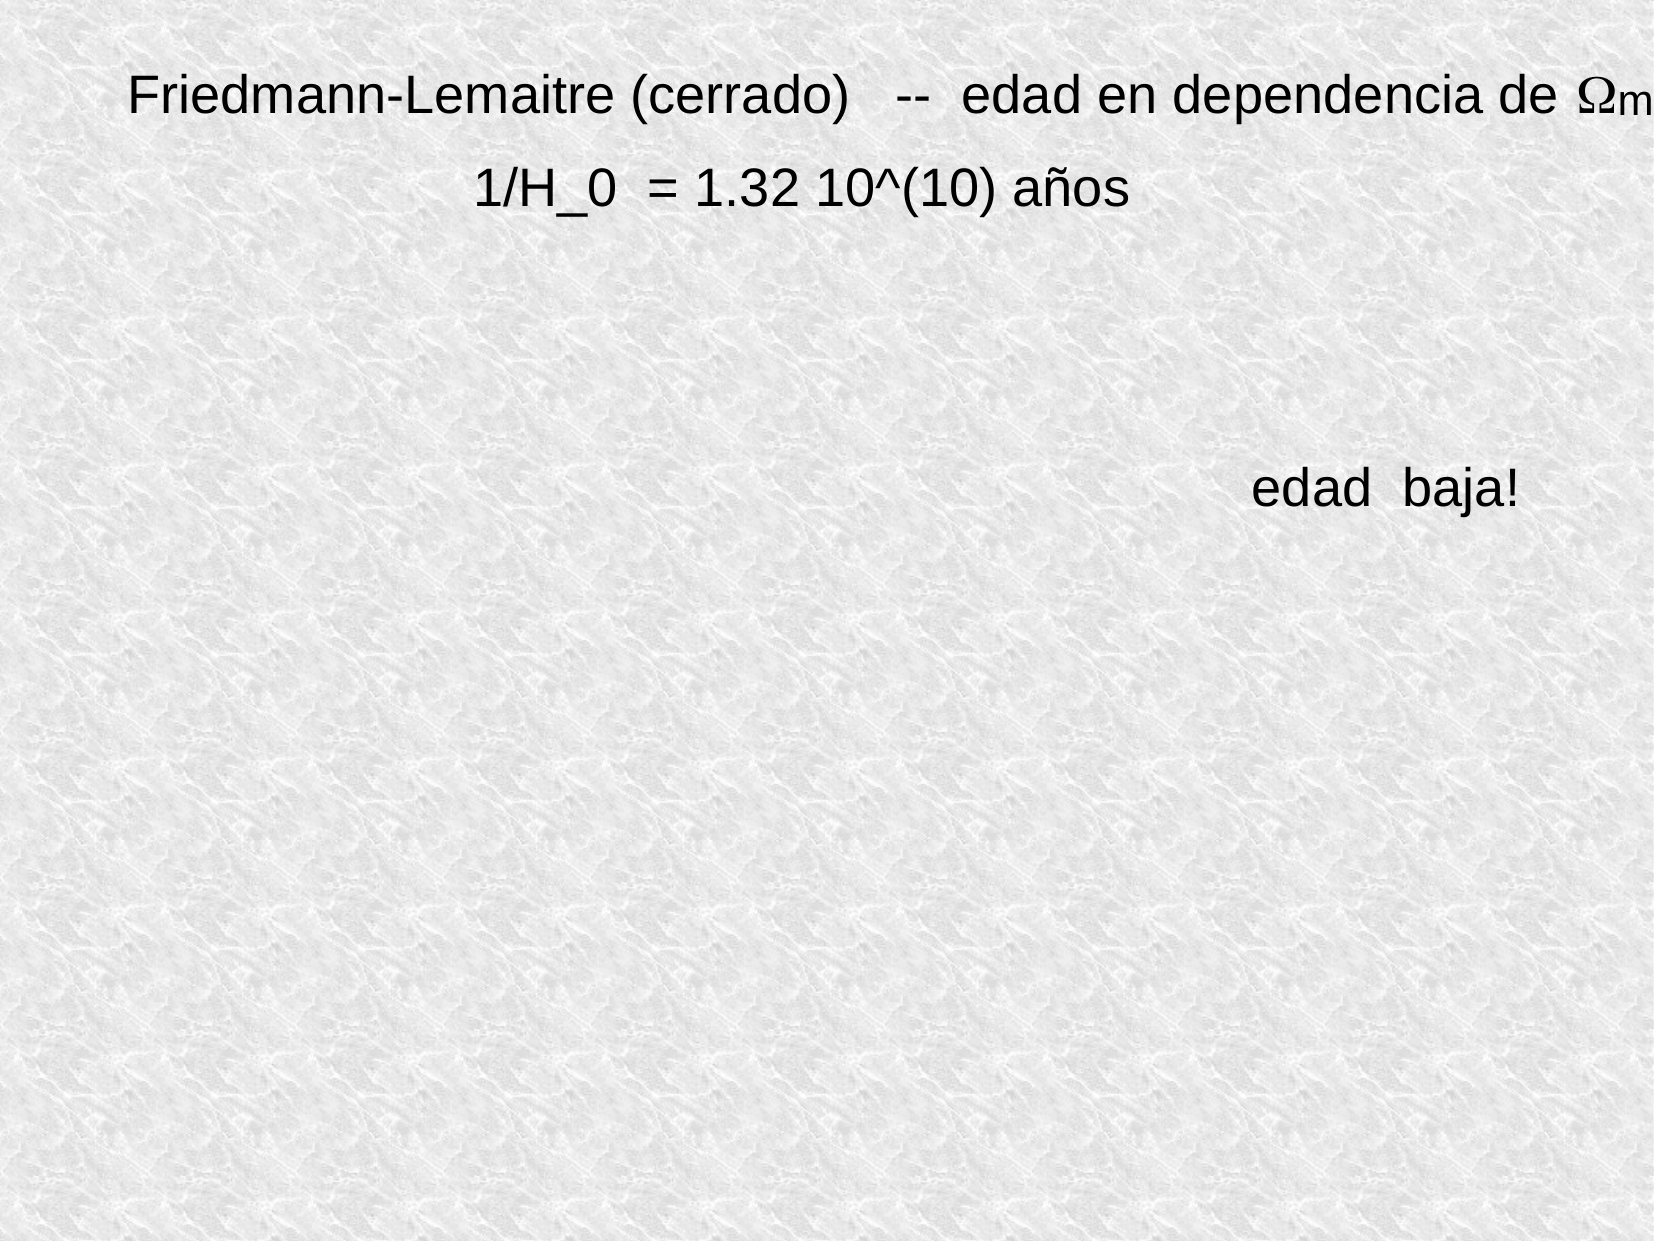

Friedmann-Lemaitre (cerrado) -- edad en dependencia de m
1/H_0 = 1.32 10^(10) años
edad baja!